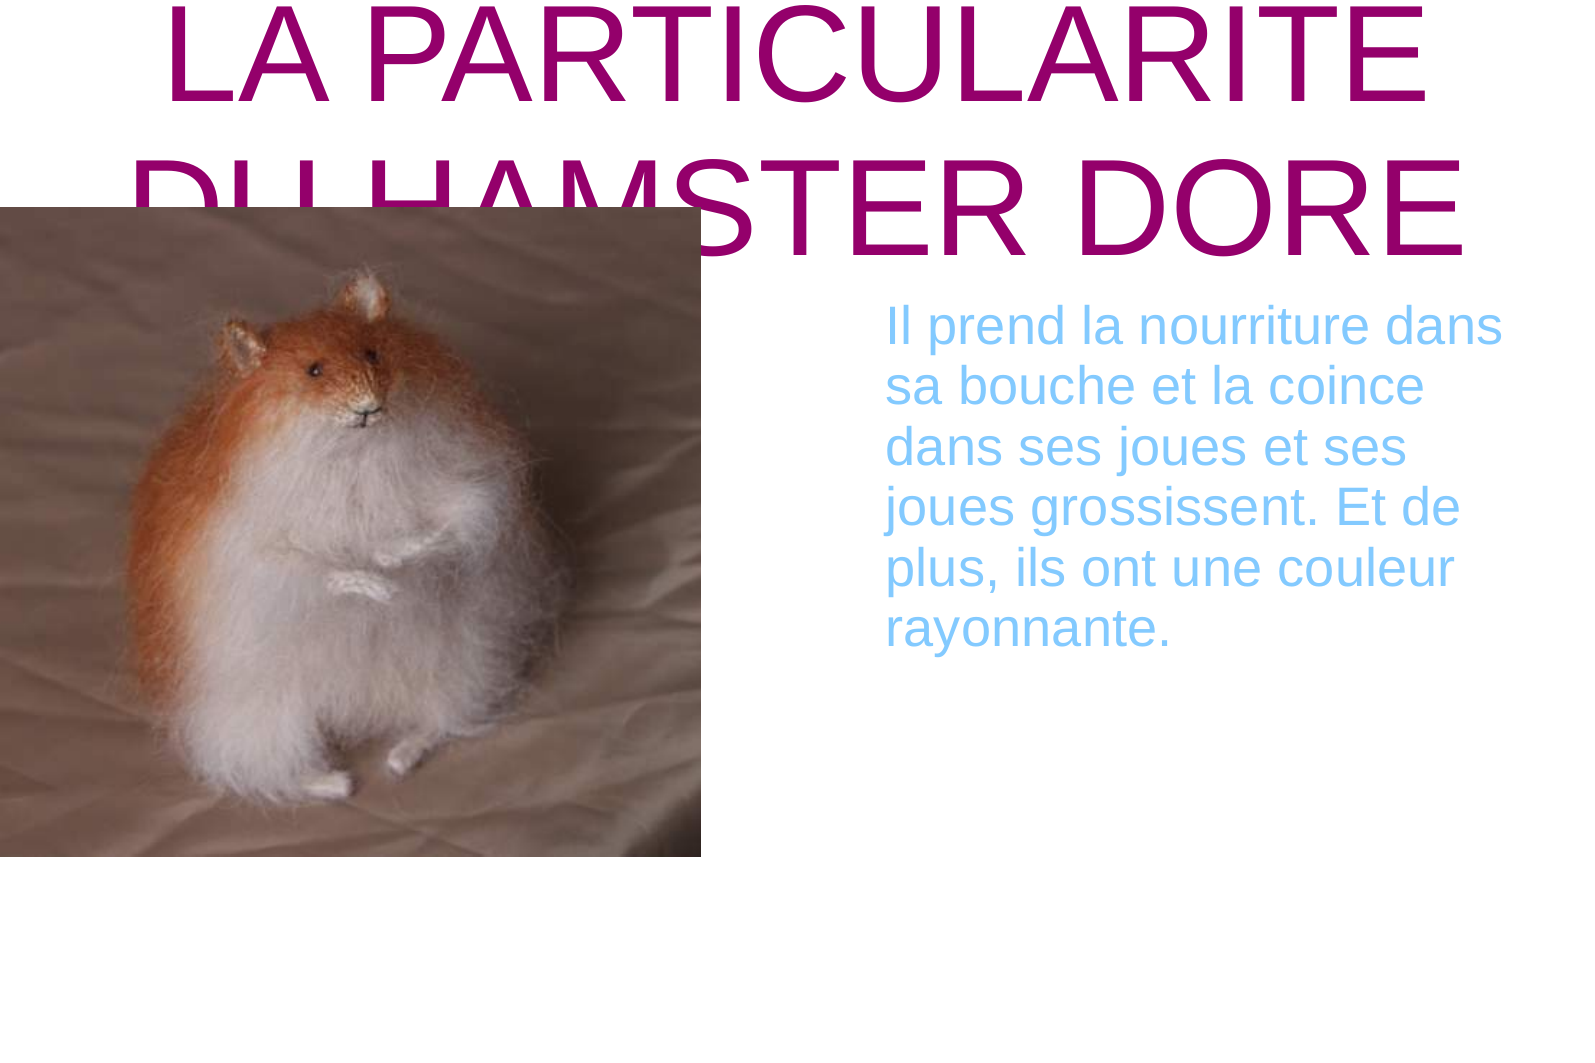

# LA PARTICULARITE DU HAMSTER DORE
Il prend la nourriture dans sa bouche et la coince dans ses joues et ses joues grossissent. Et de plus, ils ont une couleur rayonnante.